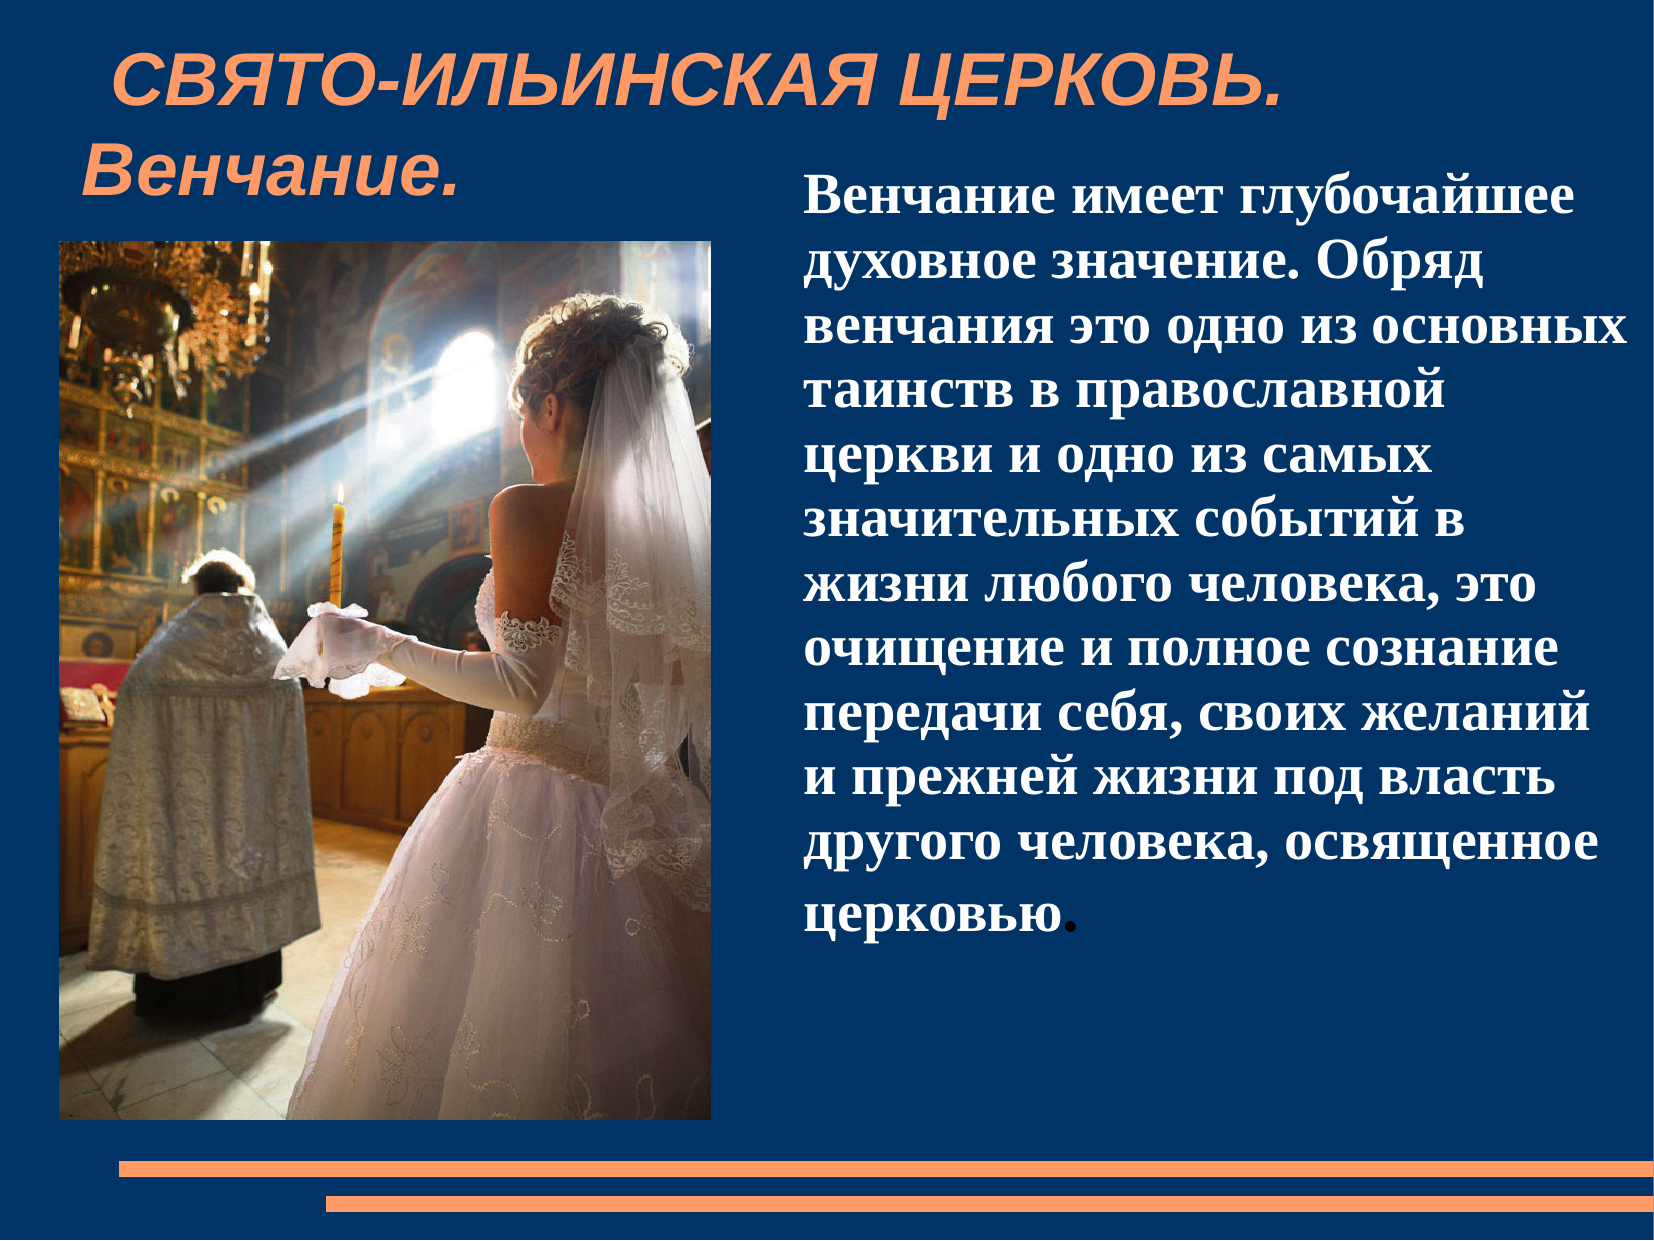

# СВЯТО-ИЛЬИНСКАЯ ЦЕРКОВЬ. Венчание.
Венчание имеет глубочайшее духовное значение. Обряд венчания это одно из основных таинств в православной церкви и одно из самых значительных событий в жизни любого человека, это очищение и полное сознание передачи себя, своих желаний и прежней жизни под власть другого человека, освященное церковью.